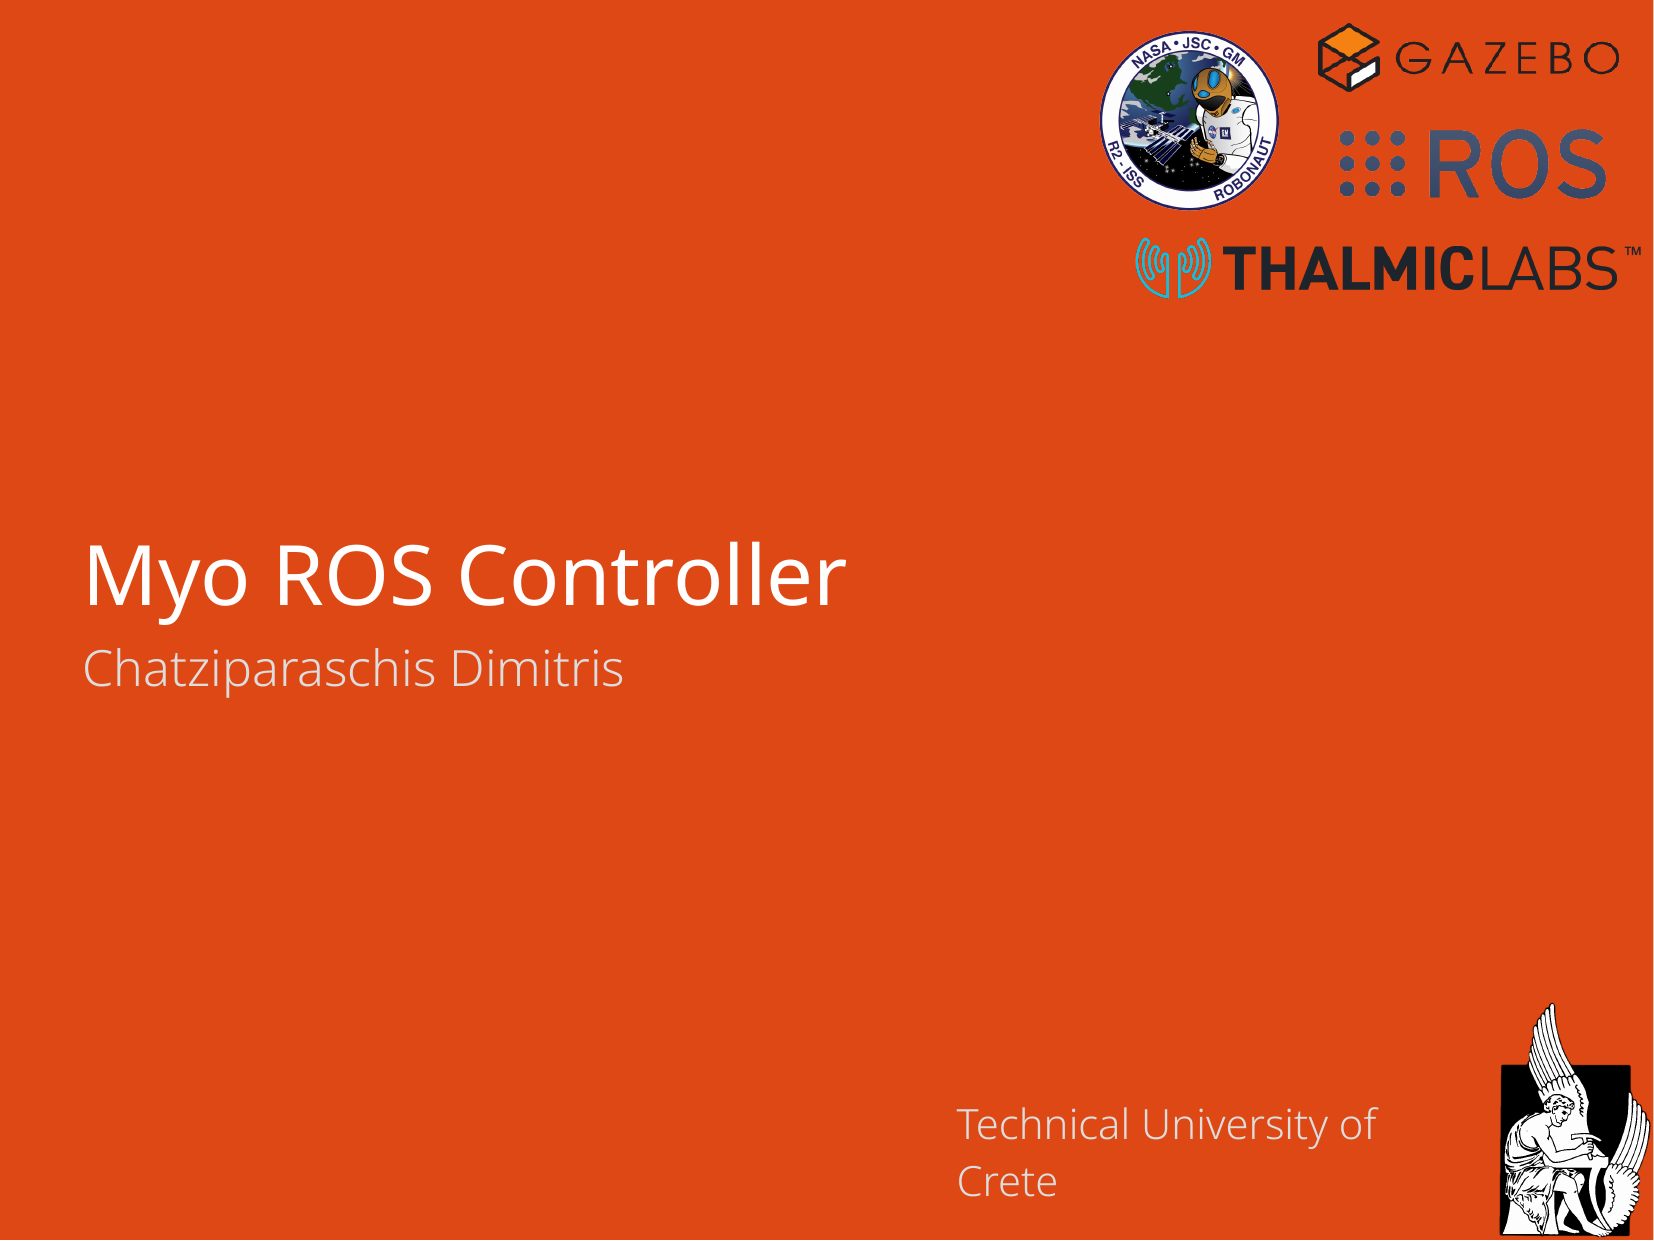

# Myo ROS Controller
Chatziparaschis Dimitris
Technical University of Crete